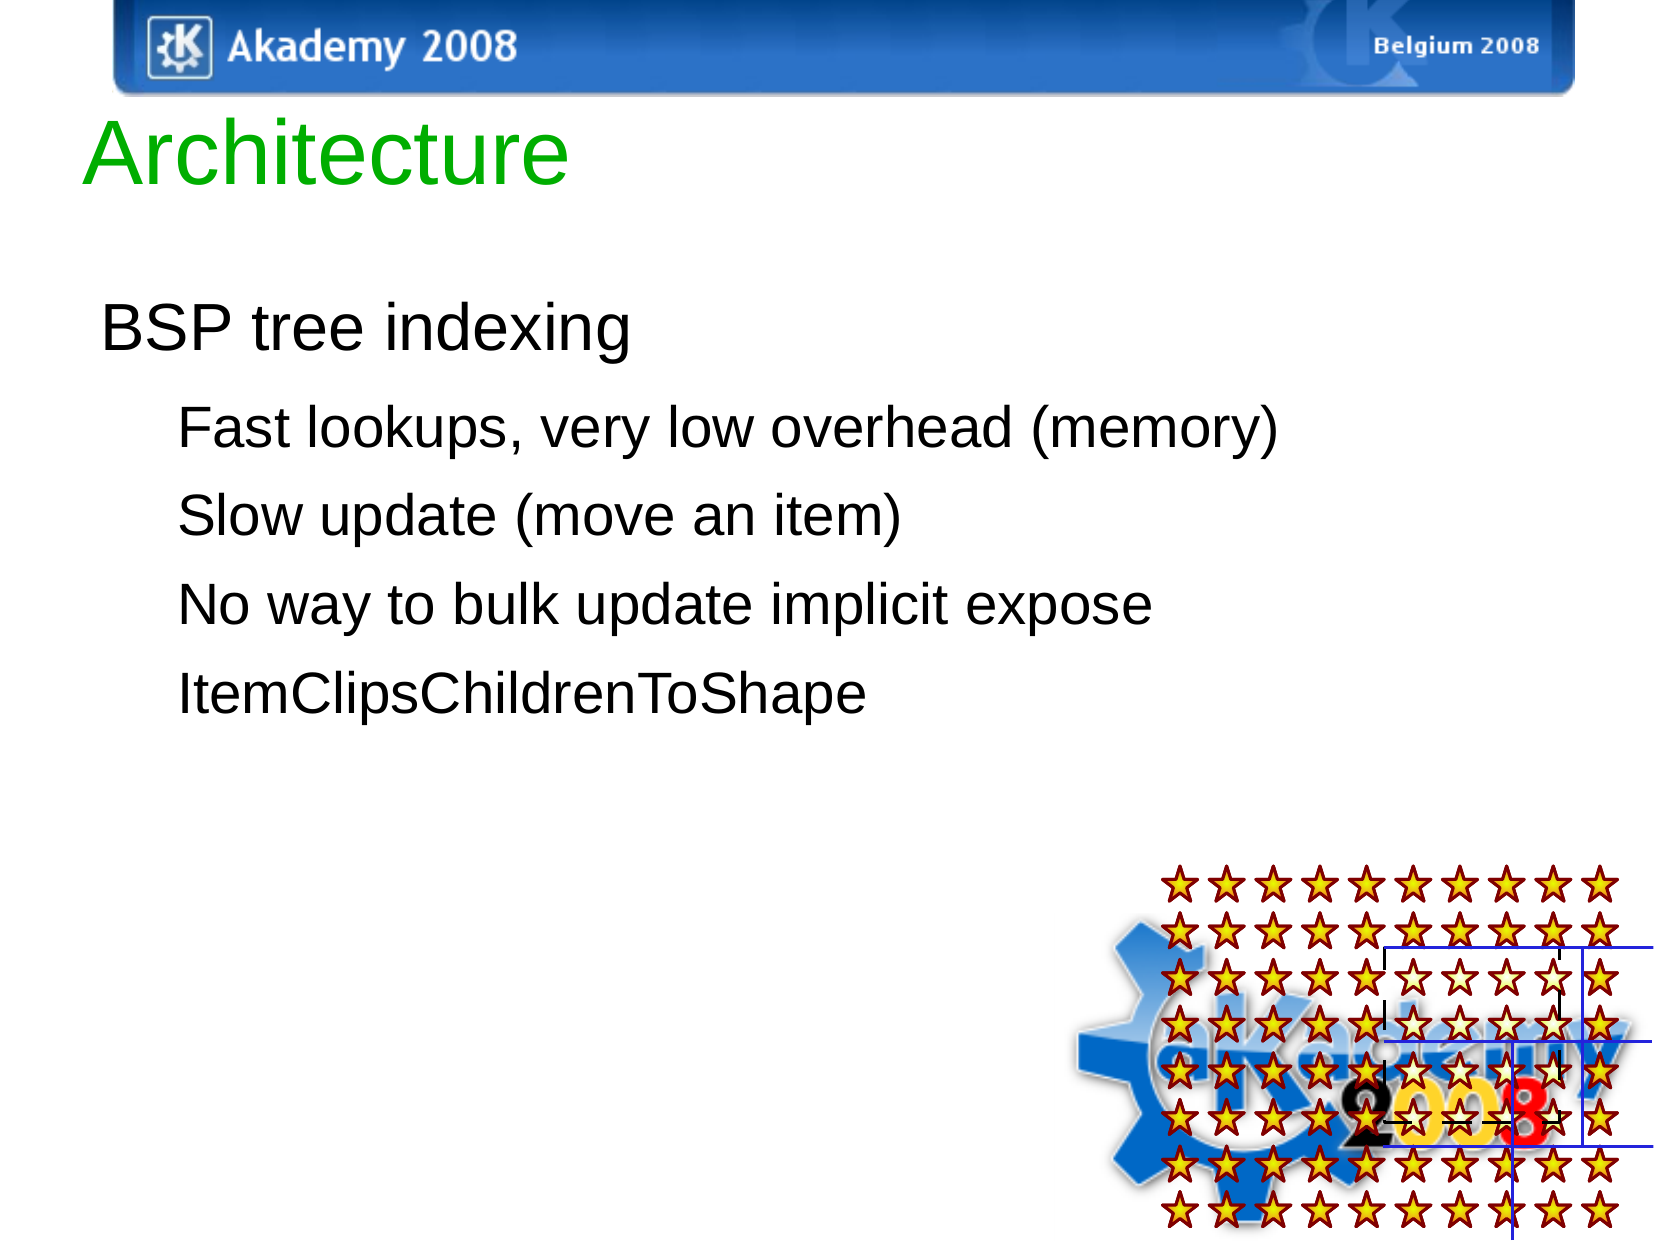

# Architecture
BSP tree indexing
Fast lookups, very low overhead (memory)
Slow update (move an item)
No way to bulk update implicit expose
ItemClipsChildrenToShape